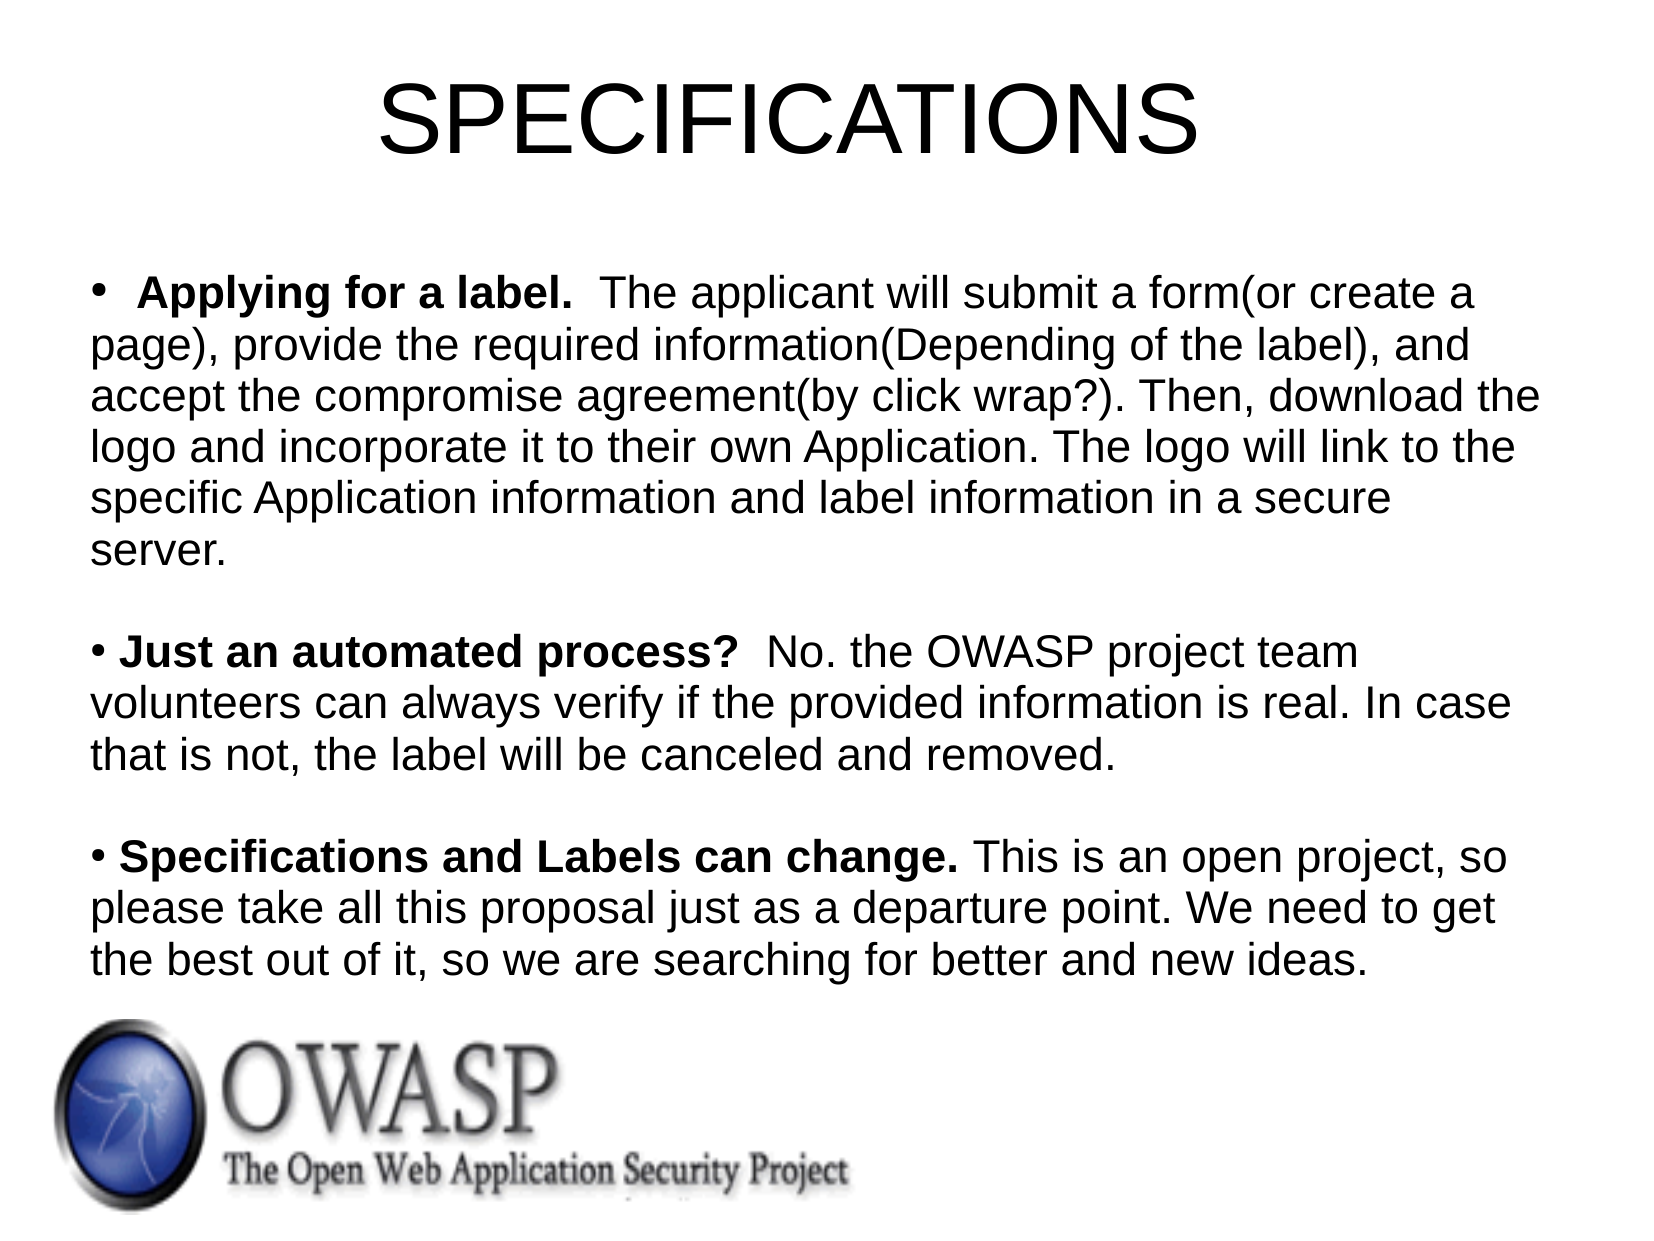

# SPECIFICATIONS
 Applying for a label. The applicant will submit a form(or create a page), provide the required information(Depending of the label), and accept the compromise agreement(by click wrap?). Then, download the logo and incorporate it to their own Application. The logo will link to the specific Application information and label information in a secure server.
 Just an automated process? No. the OWASP project team volunteers can always verify if the provided information is real. In case that is not, the label will be canceled and removed.
 Specifications and Labels can change. This is an open project, so please take all this proposal just as a departure point. We need to get the best out of it, so we are searching for better and new ideas.